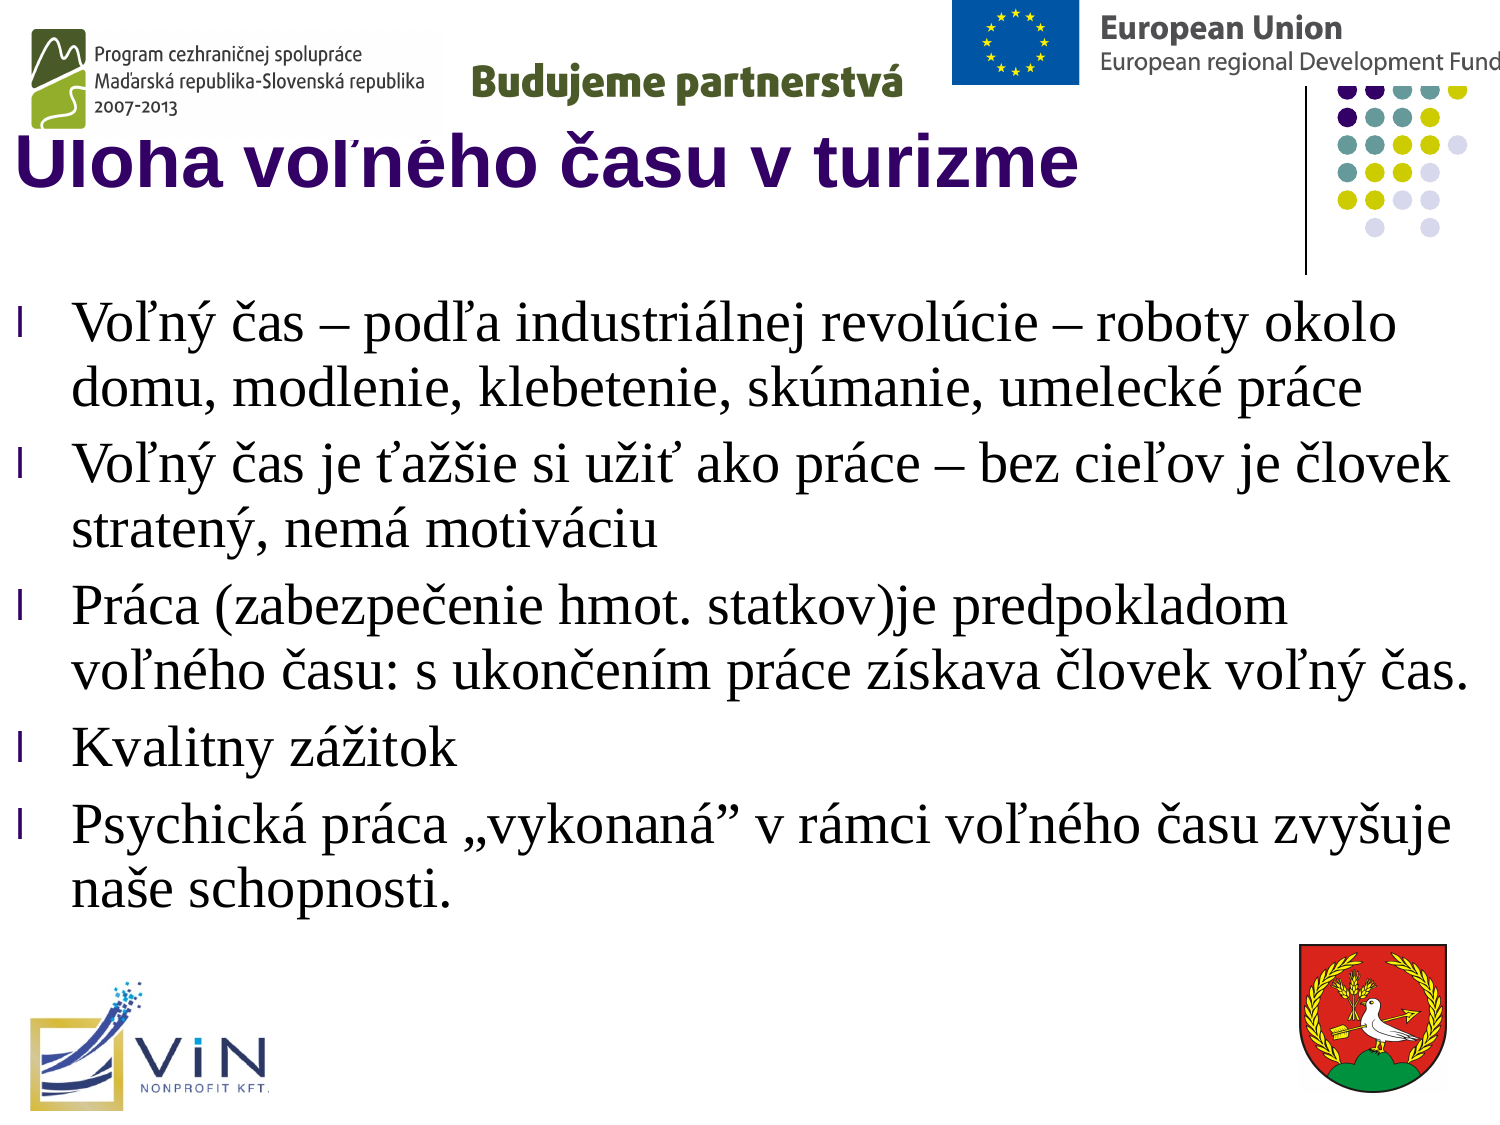

# Úloha voľného času v turizme
Voľný čas – podľa industriálnej revolúcie – roboty okolo domu, modlenie, klebetenie, skúmanie, umelecké práce
Voľný čas je ťažšie si užiť ako práce – bez cieľov je človek stratený, nemá motiváciu
Práca (zabezpečenie hmot. statkov)je predpokladom voľného času: s ukončením práce získava človek voľný čas.
Kvalitny zážitok
Psychická práca „vykonaná” v rámci voľného času zvyšuje naše schopnosti.